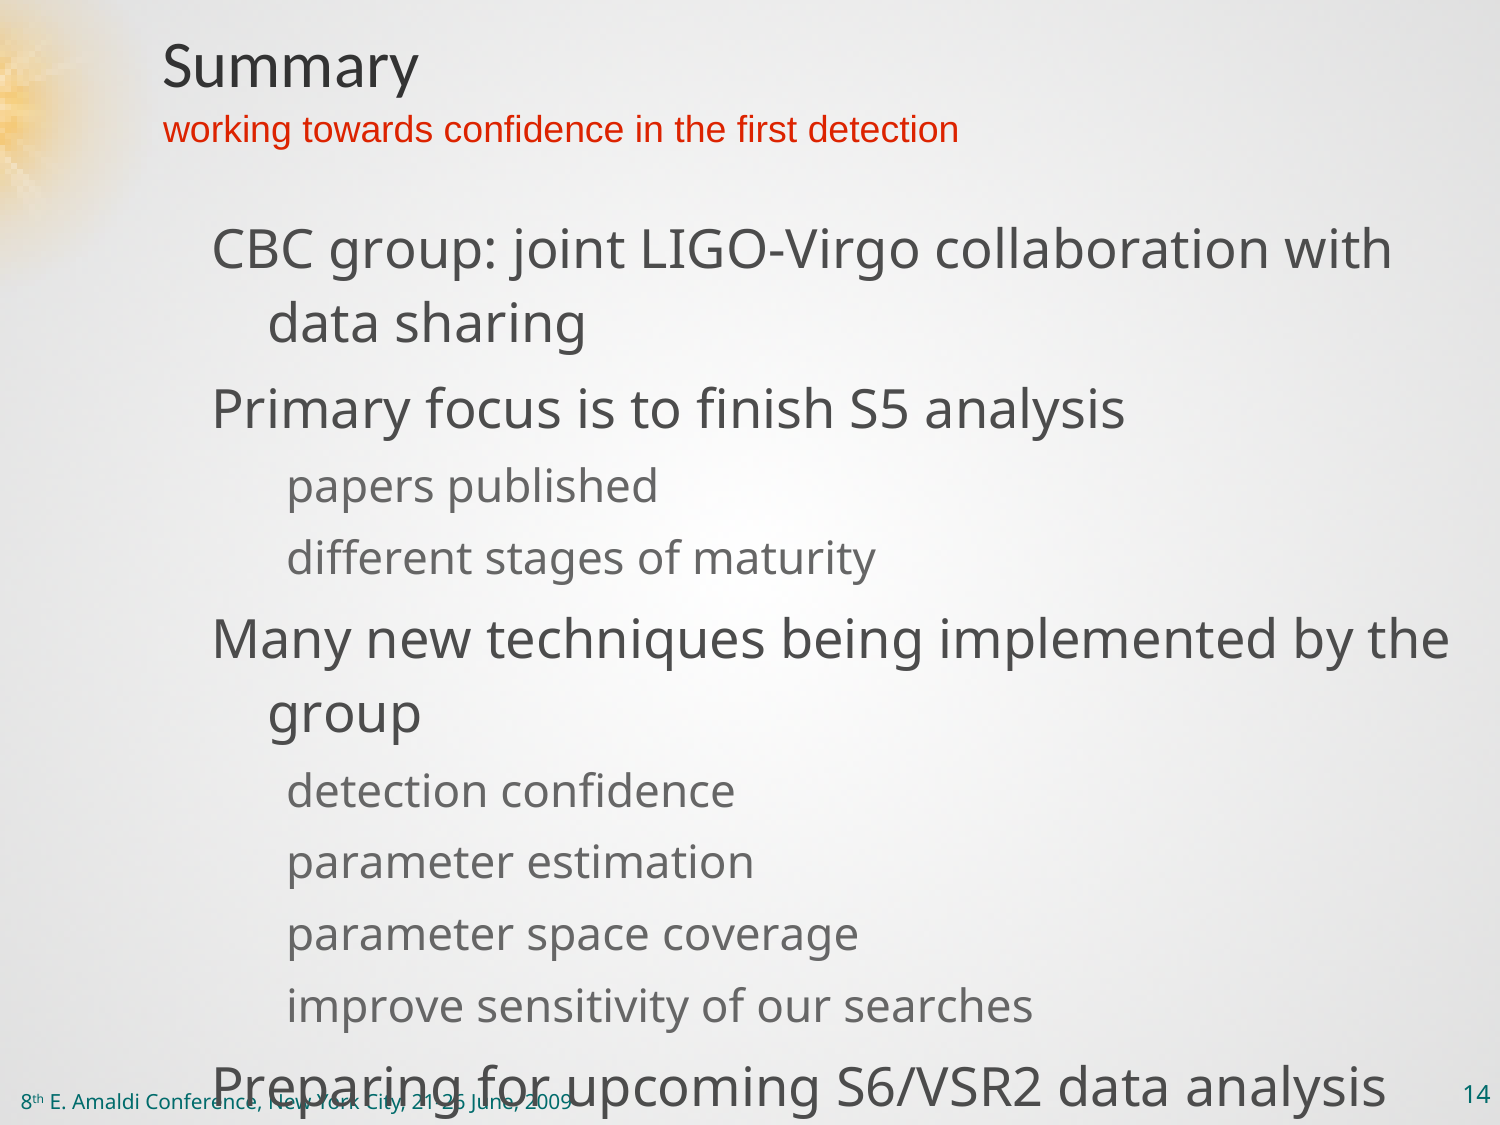

# Summary
working towards confidence in the first detection
CBC group: joint LIGO-Virgo collaboration with data sharing
Primary focus is to finish S5 analysis
papers published
different stages of maturity
Many new techniques being implemented by the group
detection confidence
parameter estimation
parameter space coverage
improve sensitivity of our searches
Preparing for upcoming S6/VSR2 data analysis
Exciting times